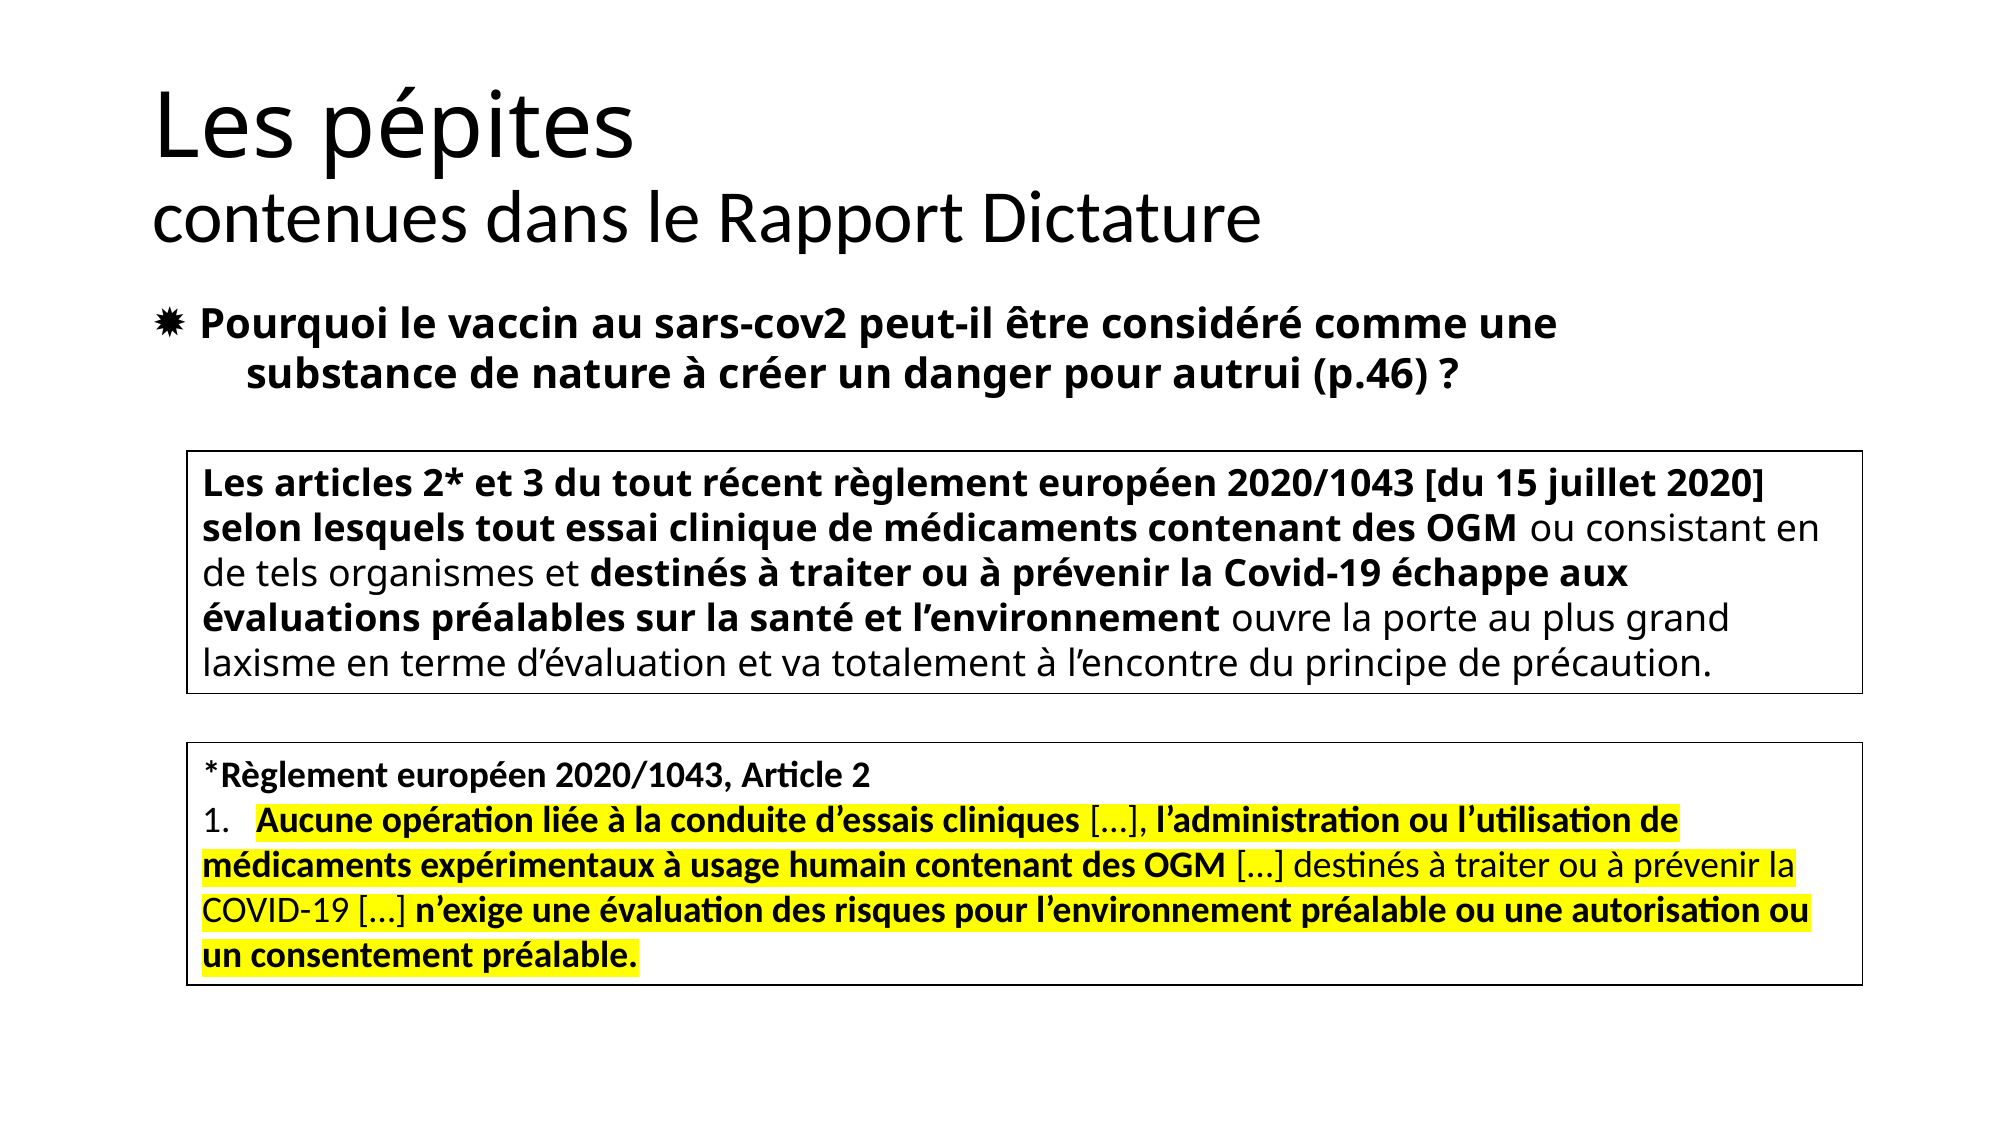

# Les pépites contenues dans le Rapport Dictature
Pourquoi le vaccin au sars-cov2 peut-il être considéré comme une substance de nature à créer un danger pour autrui (p.46) ?
Les articles 2* et 3 du tout récent règlement européen 2020/1043 [du 15 juillet 2020] selon lesquels tout essai clinique de médicaments contenant des OGM ou consistant en de tels organismes et destinés à traiter ou à prévenir la Covid-19 échappe aux évaluations préalables sur la santé et l’environnement ouvre la porte au plus grand laxisme en terme d’évaluation et va totalement à l’encontre du principe de précaution.
*Règlement européen 2020/1043, Article 2
1.   Aucune opération liée à la conduite d’essais cliniques […], l’administration ou l’utilisation de médicaments expérimentaux à usage humain contenant des OGM […] destinés à traiter ou à prévenir la COVID-19 […] n’exige une évaluation des risques pour l’environnement préalable ou une autorisation ou un consentement préalable.